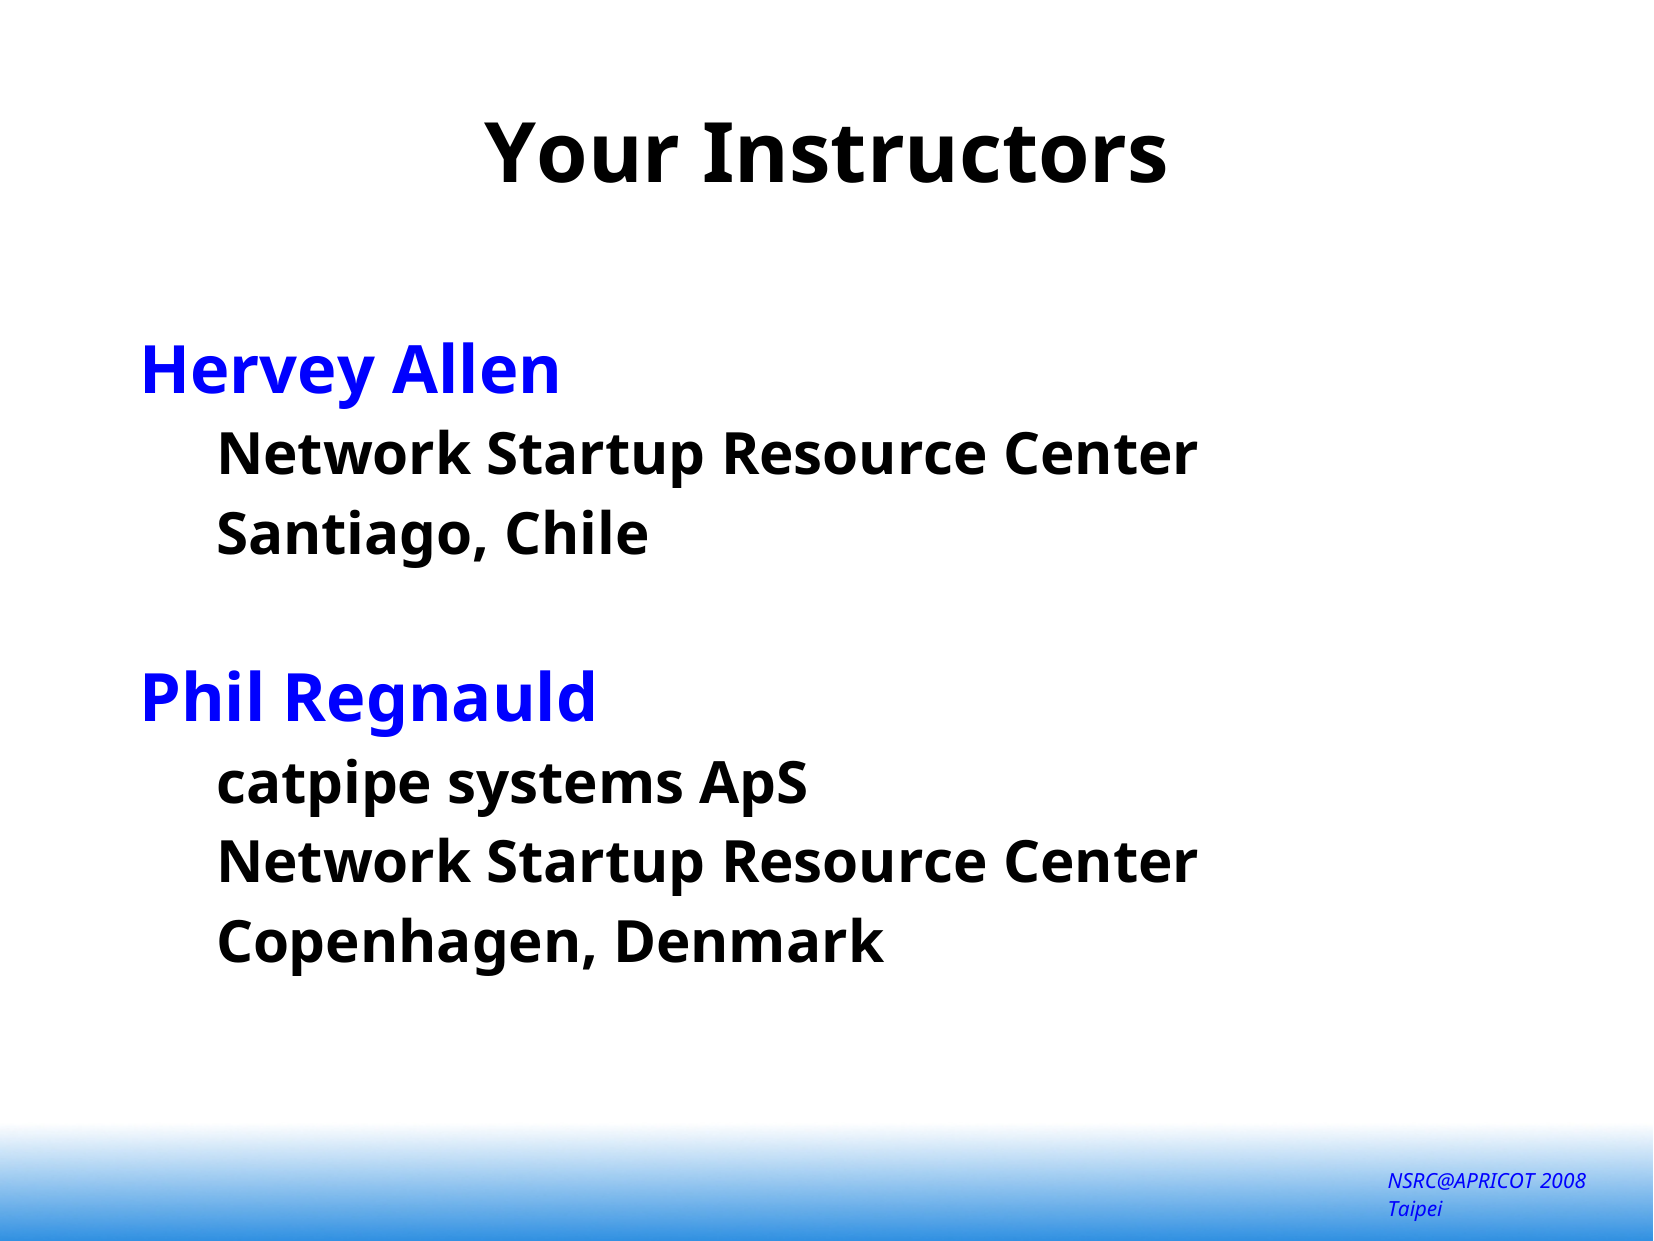

# Your Instructors
Hervey Allen
Network Startup Resource Center
Santiago, Chile
Phil Regnauld
catpipe systems ApS
Network Startup Resource Center
Copenhagen, Denmark